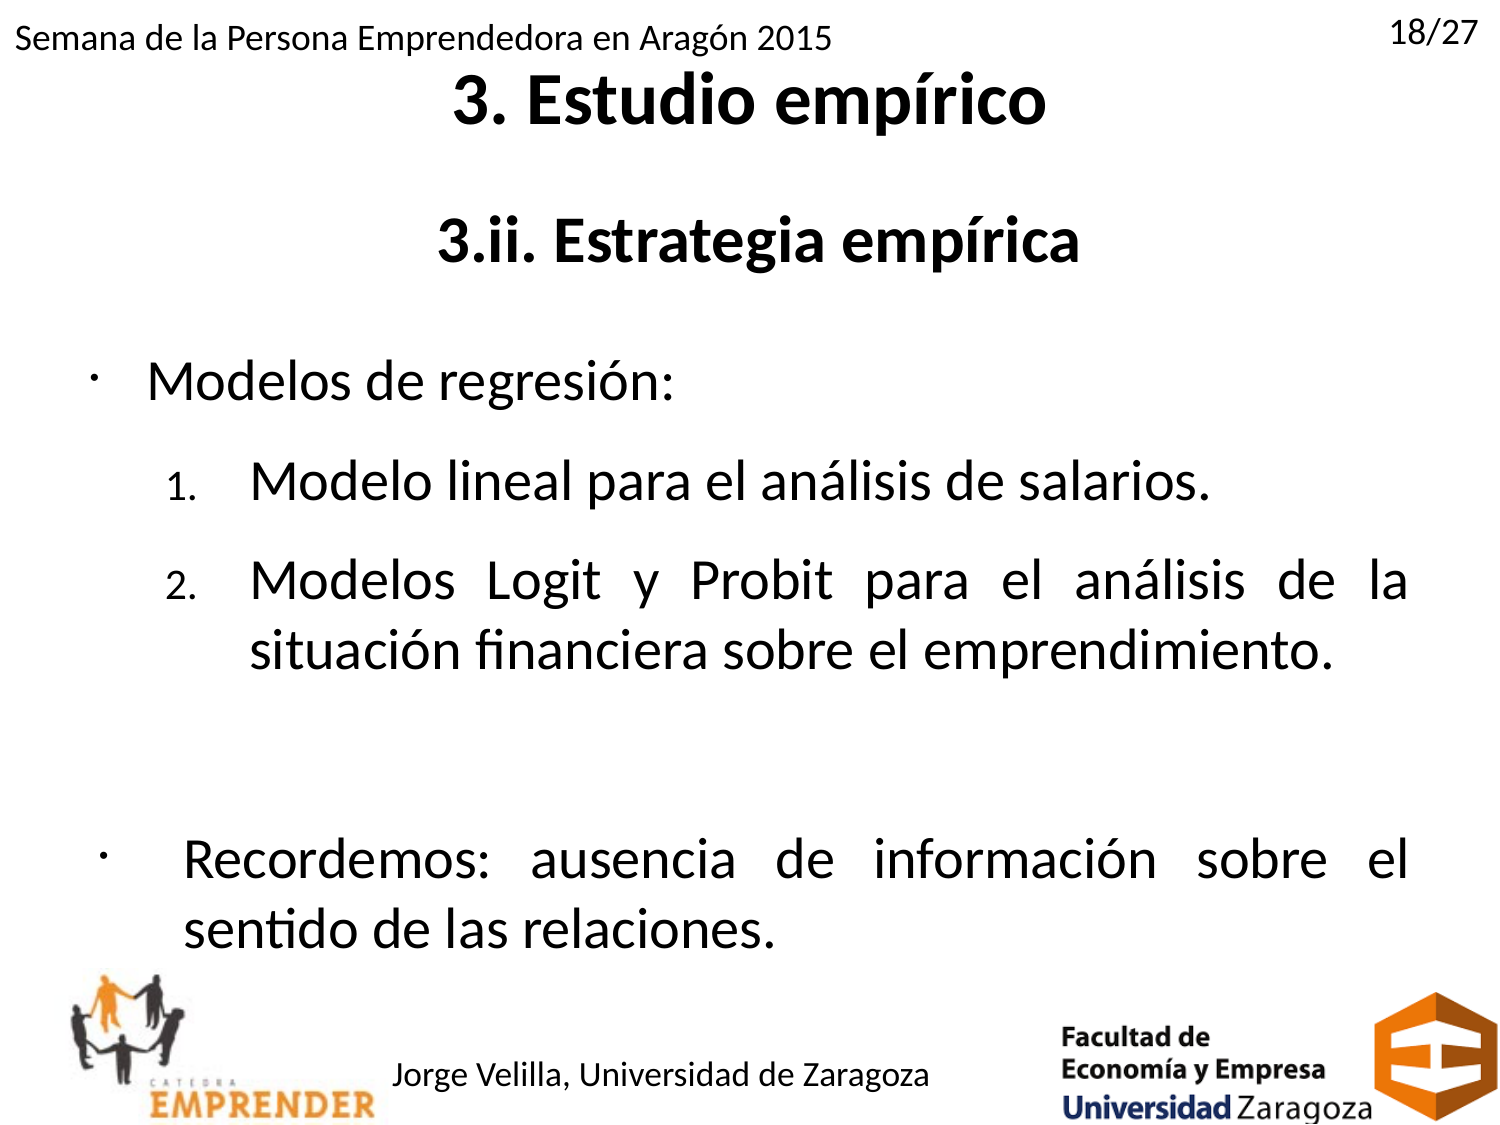

Semana de la Persona Emprendedora en Aragón 2015
3. Estudio empírico
3.ii. Estrategia empírica
# Modelos de regresión:
Modelo lineal para el análisis de salarios.
Modelos Logit y Probit para el análisis de la situación financiera sobre el emprendimiento.
Recordemos: ausencia de información sobre el sentido de las relaciones.
Jorge Velilla, Universidad de Zaragoza